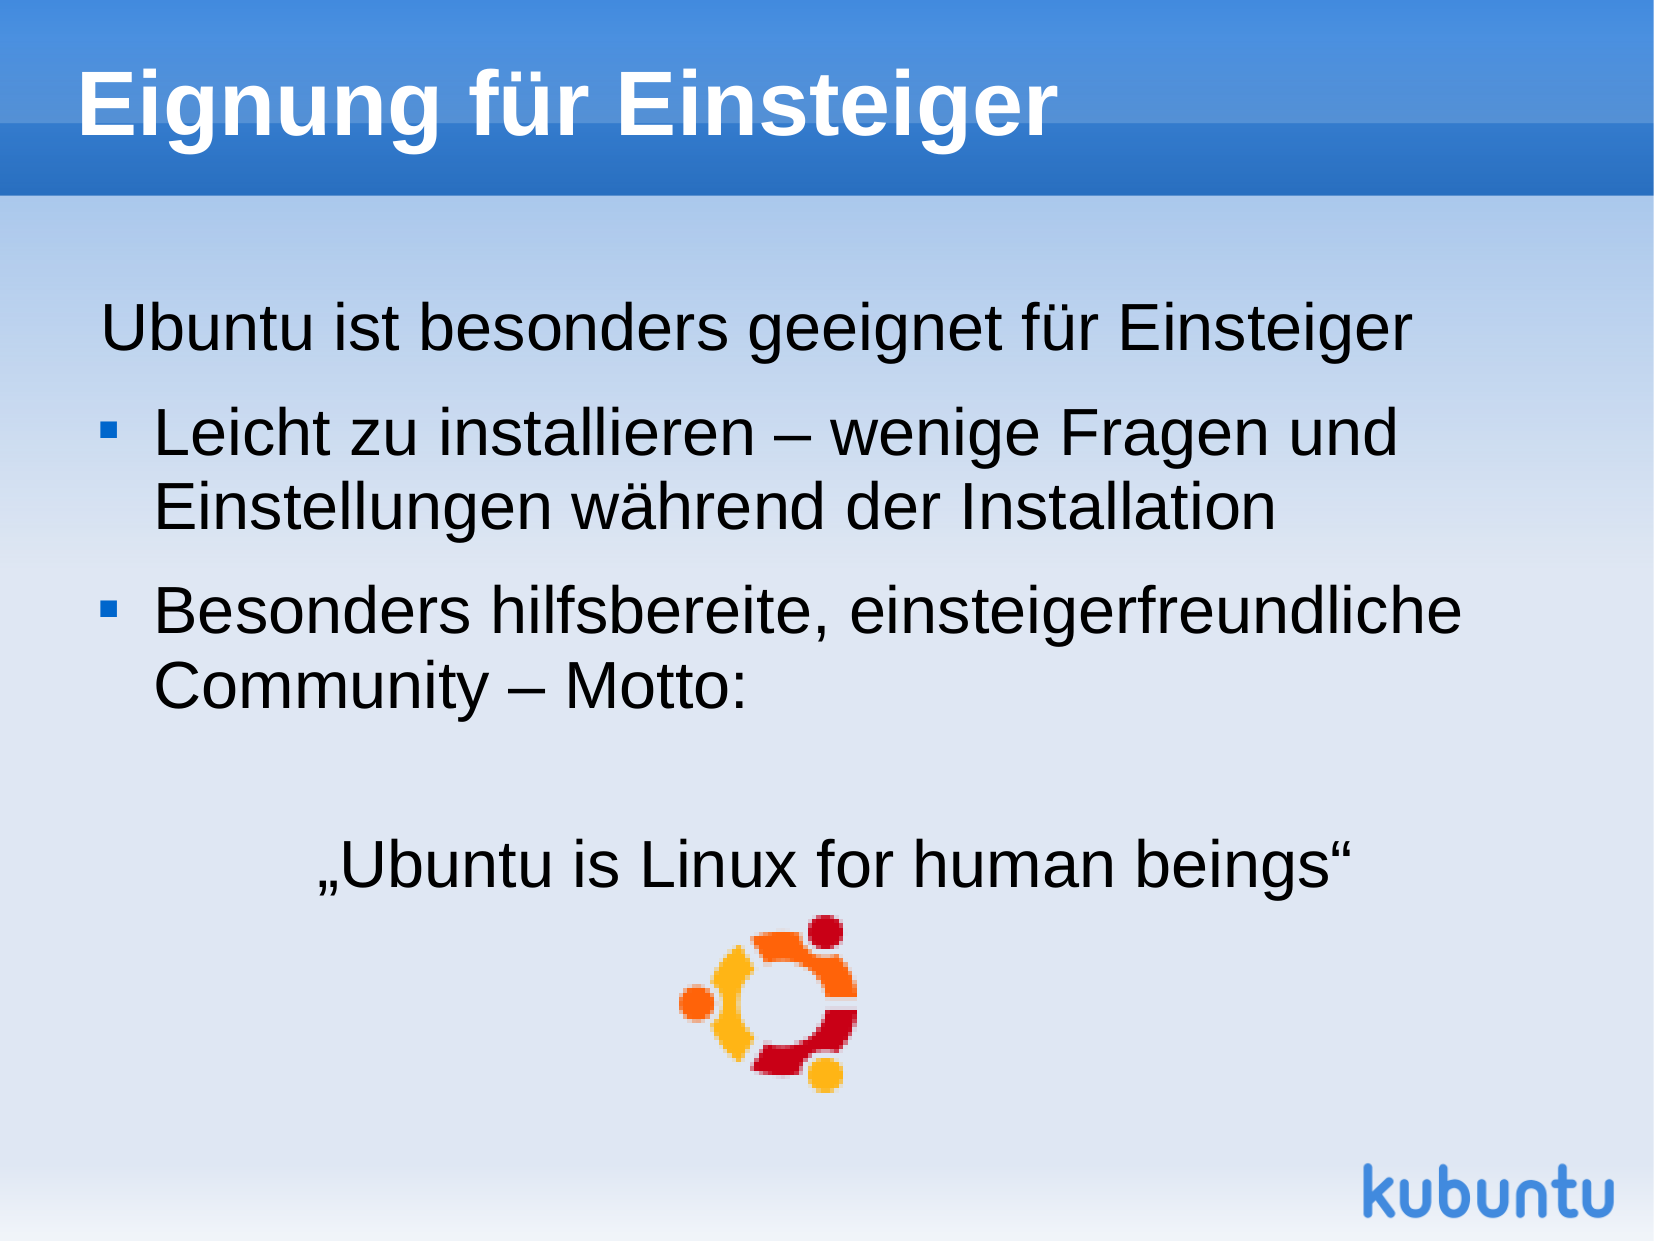

# Eignung für Einsteiger
Ubuntu ist besonders geeignet für Einsteiger
Leicht zu installieren – wenige Fragen und Einstellungen während der Installation
Besonders hilfsbereite, einsteigerfreundliche Community – Motto:
„Ubuntu is Linux for human beings“